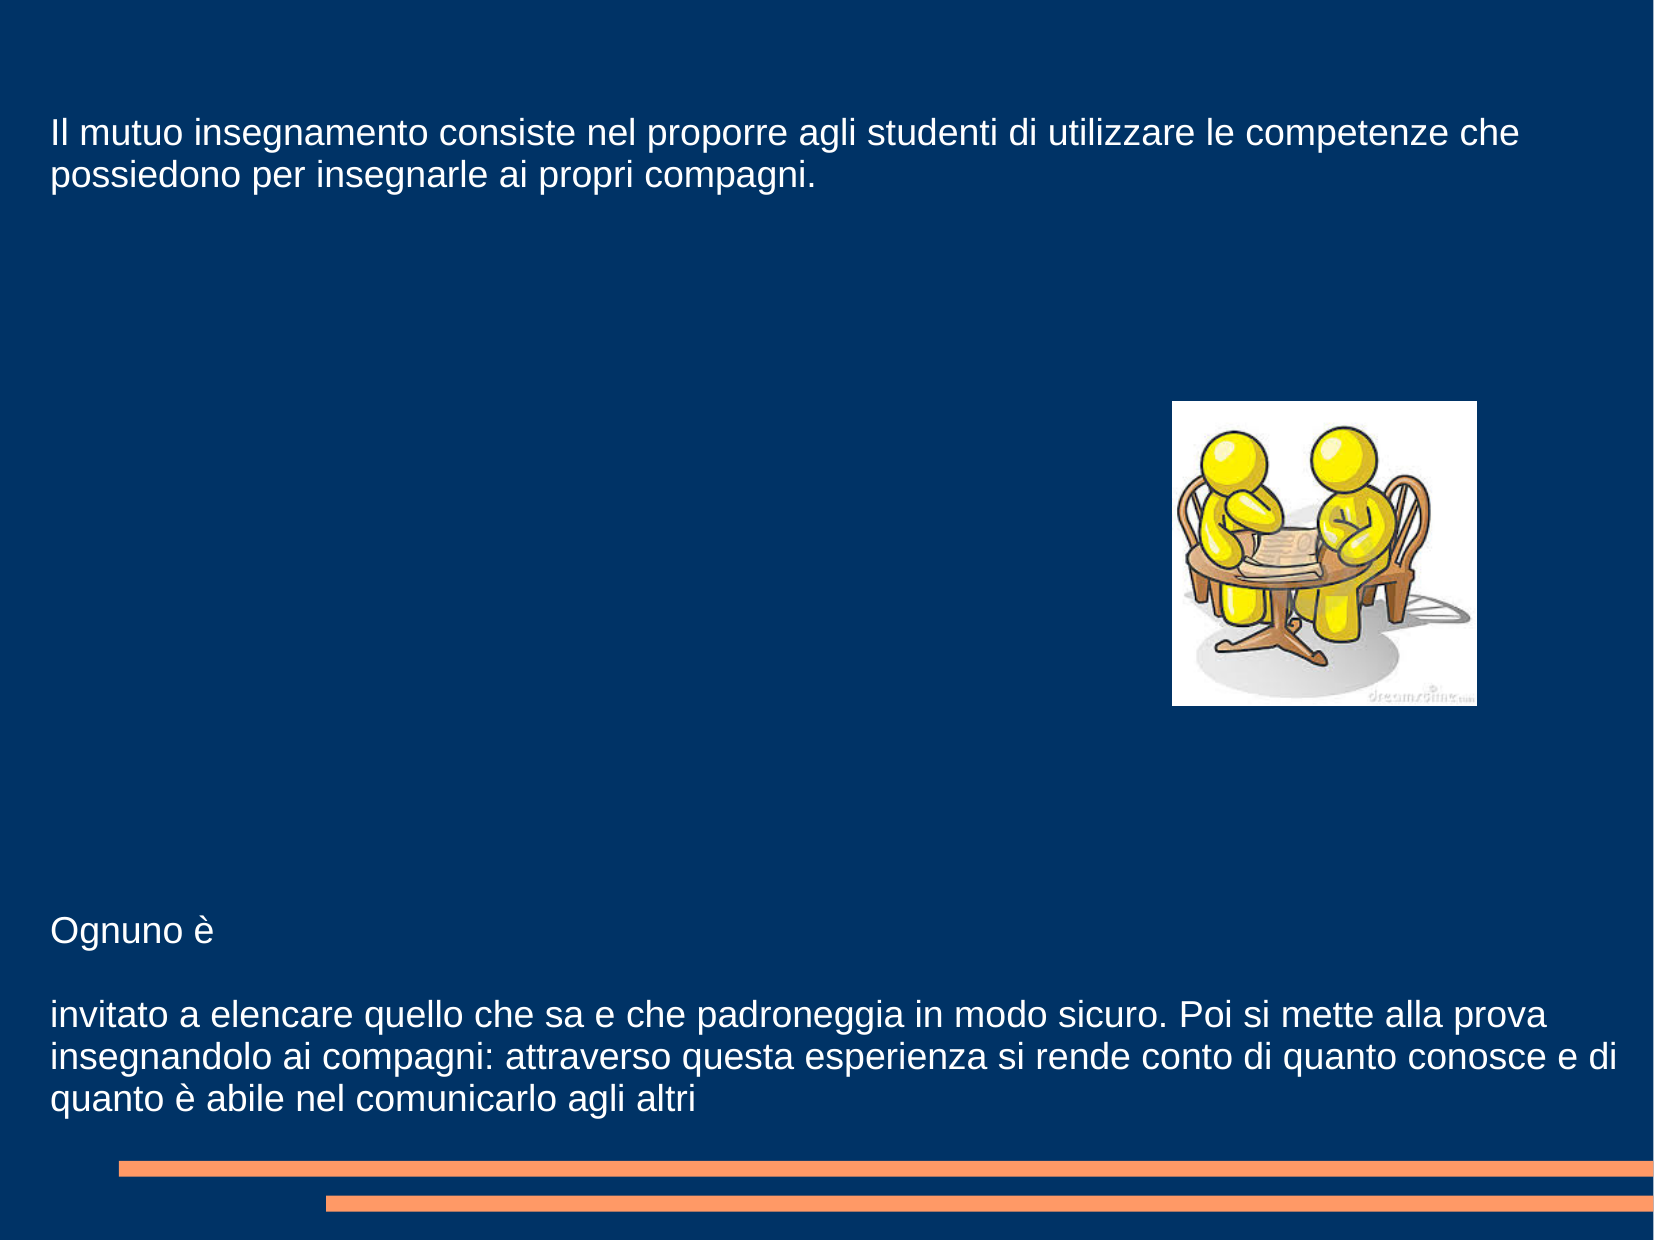

Il mutuo insegnamento consiste nel proporre agli studenti di utilizzare le competenze che possiedono per insegnarle ai propri compagni.
Ognuno è
invitato a elencare quello che sa e che padroneggia in modo sicuro. Poi si mette alla prova insegnandolo ai compagni: attraverso questa esperienza si rende conto di quanto conosce e di quanto è abile nel comunicarlo agli altri